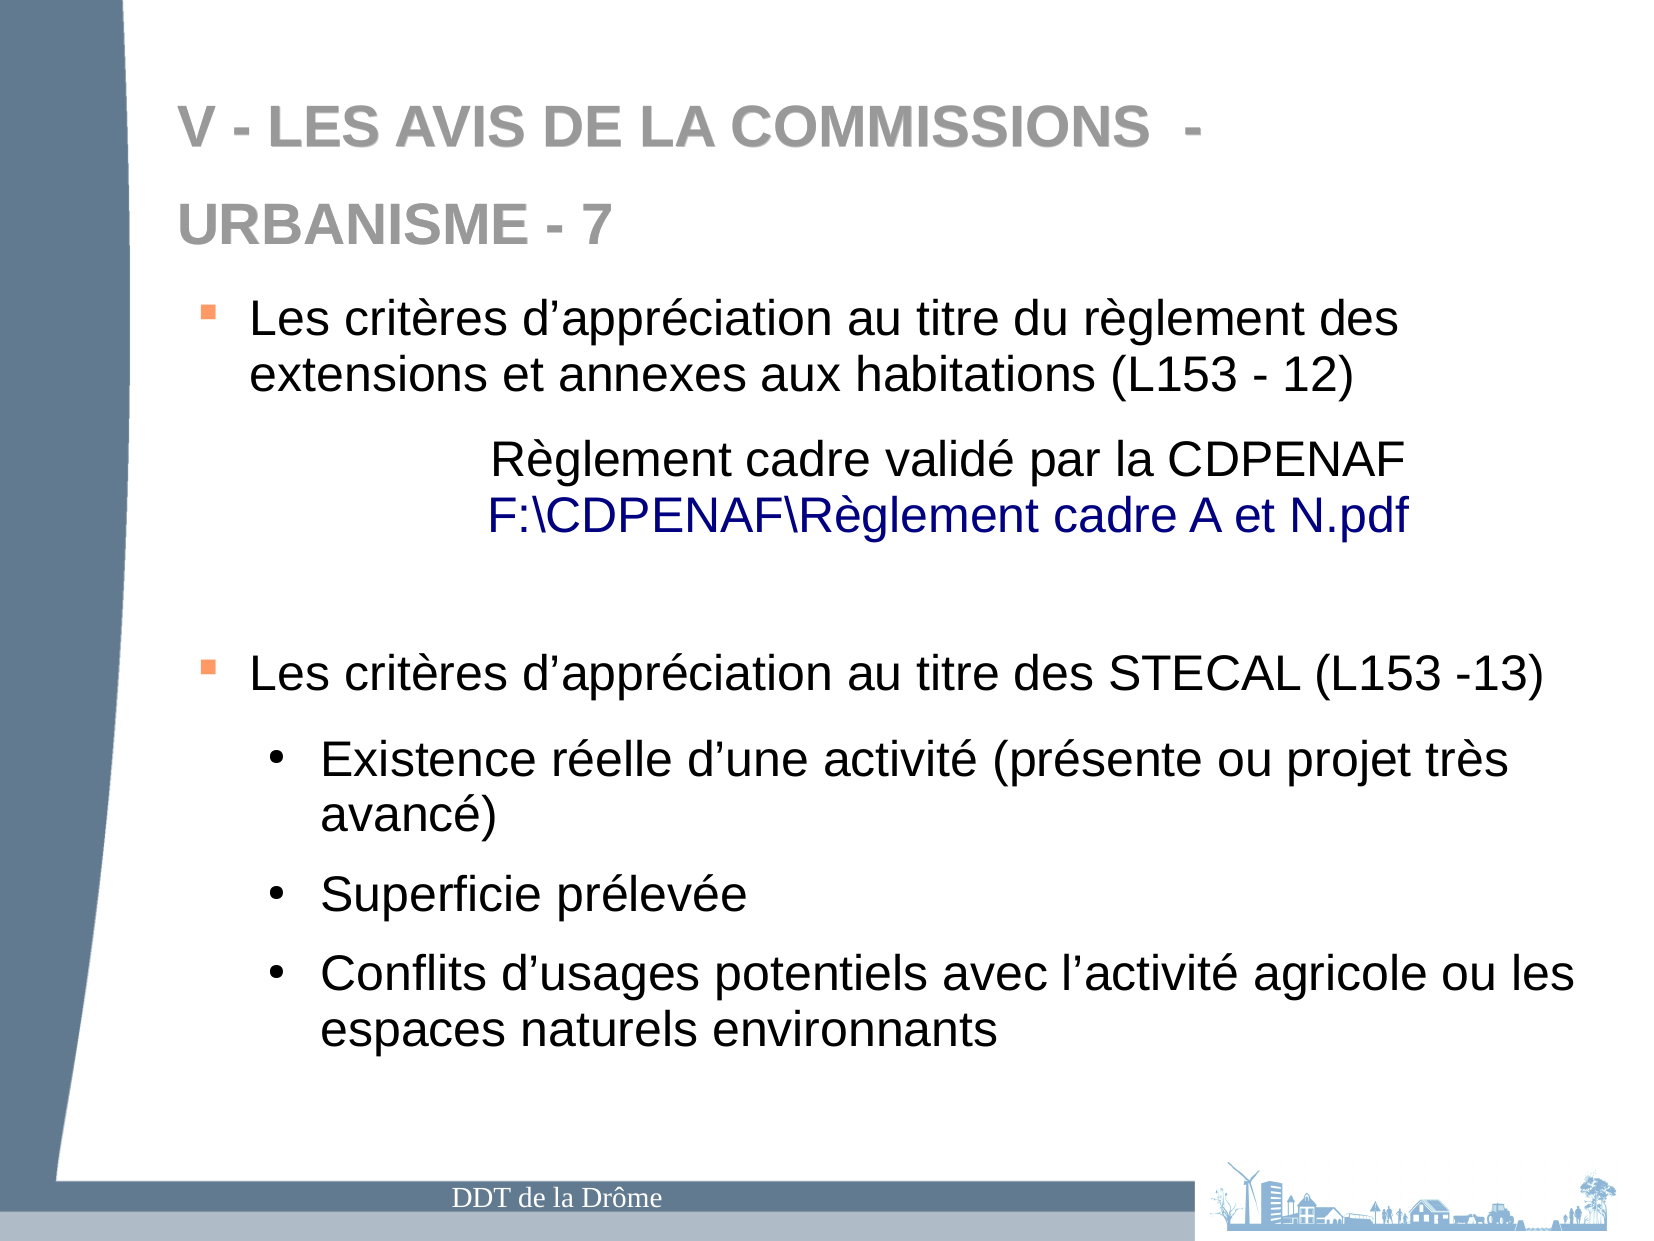

V - LES AVIS DE LA COMMISSIONS -
URBANISME - 7
# Les critères d’appréciation au titre du règlement des extensions et annexes aux habitations (L153 - 12)
Règlement cadre validé par la CDPENAFF:\CDPENAF\Règlement cadre A et N.pdf
Les critères d’appréciation au titre des STECAL (L153 -13)
Existence réelle d’une activité (présente ou projet très avancé)
Superficie prélevée
Conflits d’usages potentiels avec l’activité agricole ou les espaces naturels environnants
 DDT de la Drôme